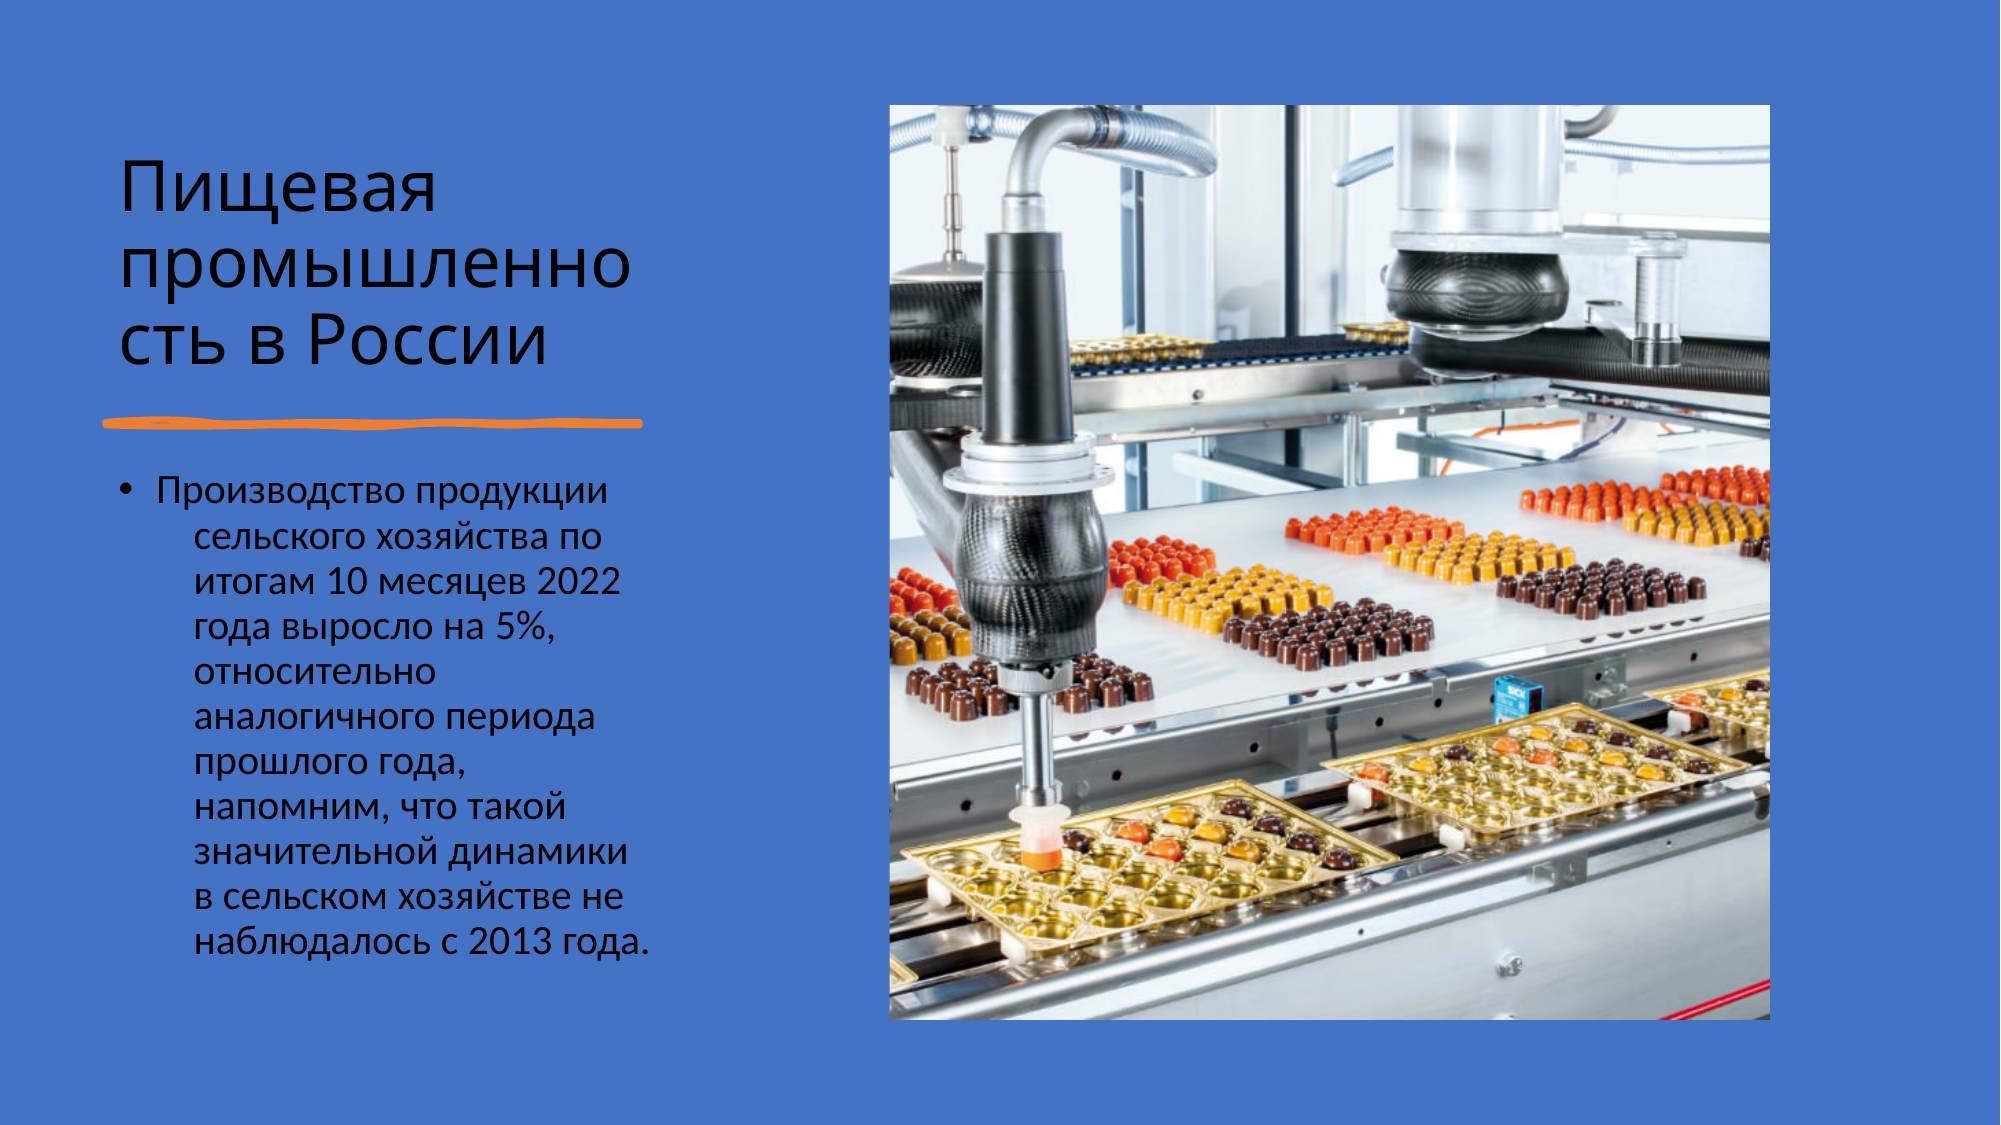

# Пищевая промышленность в России
Производство продукции сельского хозяйства по итогам 10 месяцев 2022 года выросло на 5%, относительно аналогичного периода прошлого года, напомним, что такой значительной динамики в сельском хозяйстве не наблюдалось с 2013 года.